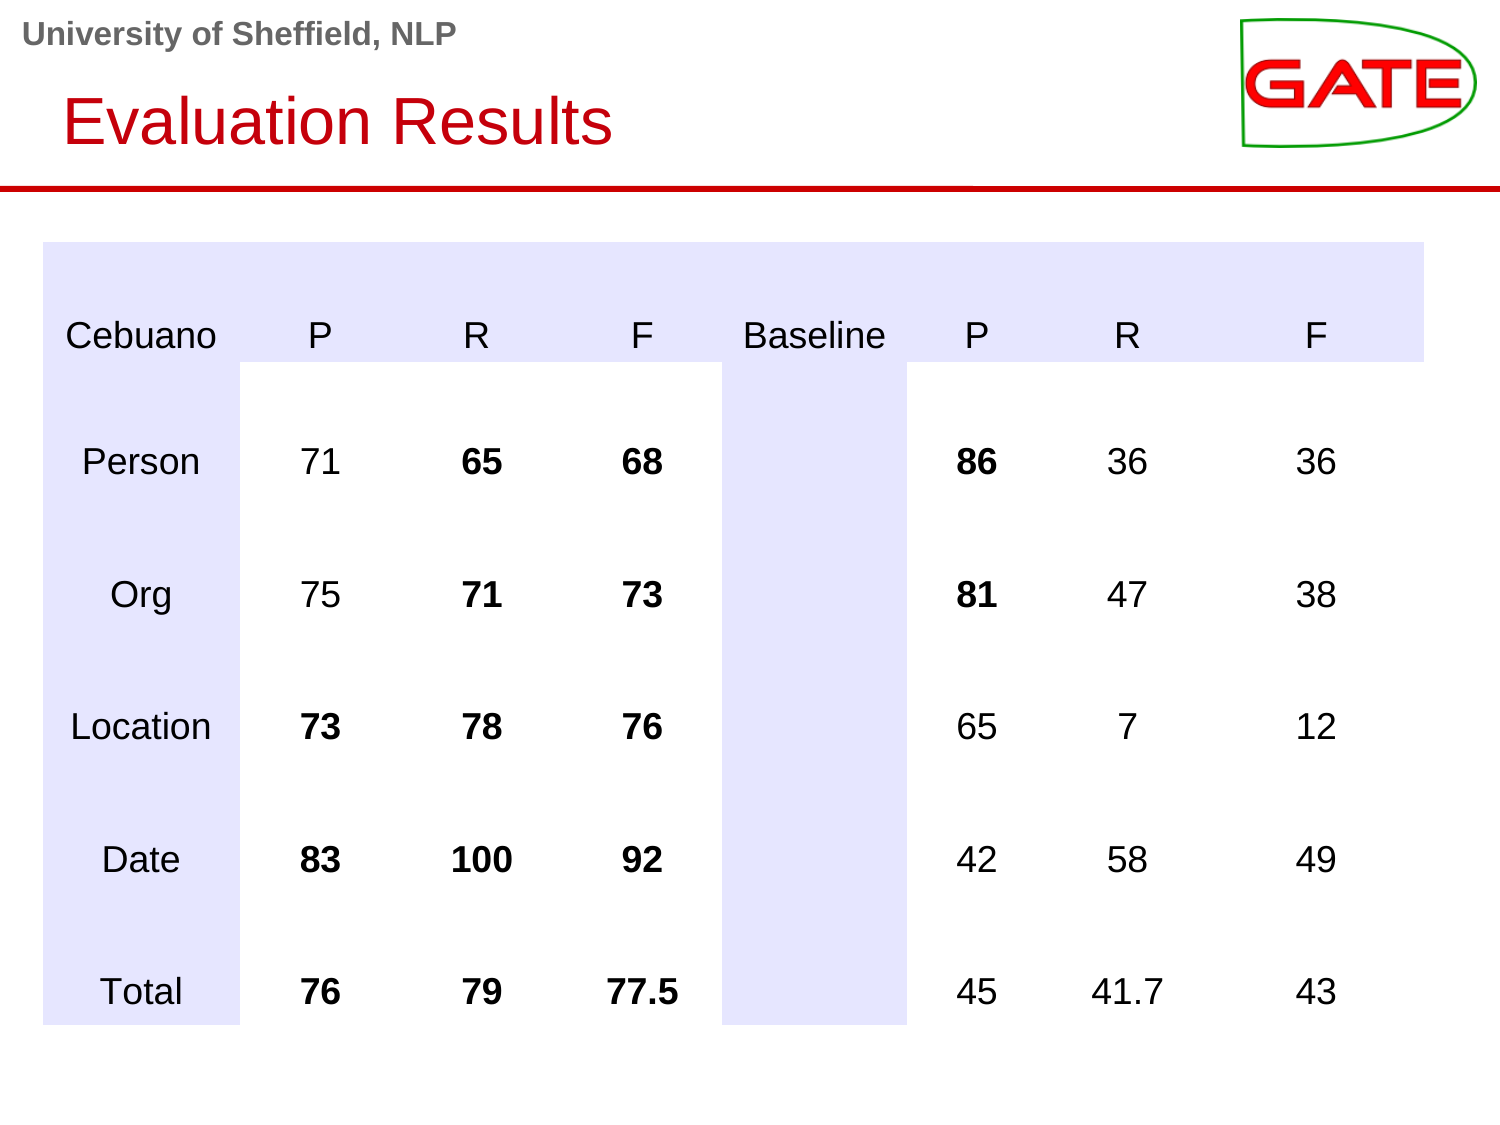

# Evaluation Results
| Cebuano | P | R | F | Baseline | P | R | F |
| --- | --- | --- | --- | --- | --- | --- | --- |
| Person | 71 | 65 | 68 | | 86 | 36 | 36 |
| Org | 75 | 71 | 73 | | 81 | 47 | 38 |
| Location | 73 | 78 | 76 | | 65 | 7 | 12 |
| Date | 83 | 100 | 92 | | 42 | 58 | 49 |
| Total | 76 | 79 | 77.5 | | 45 | 41.7 | 43 |